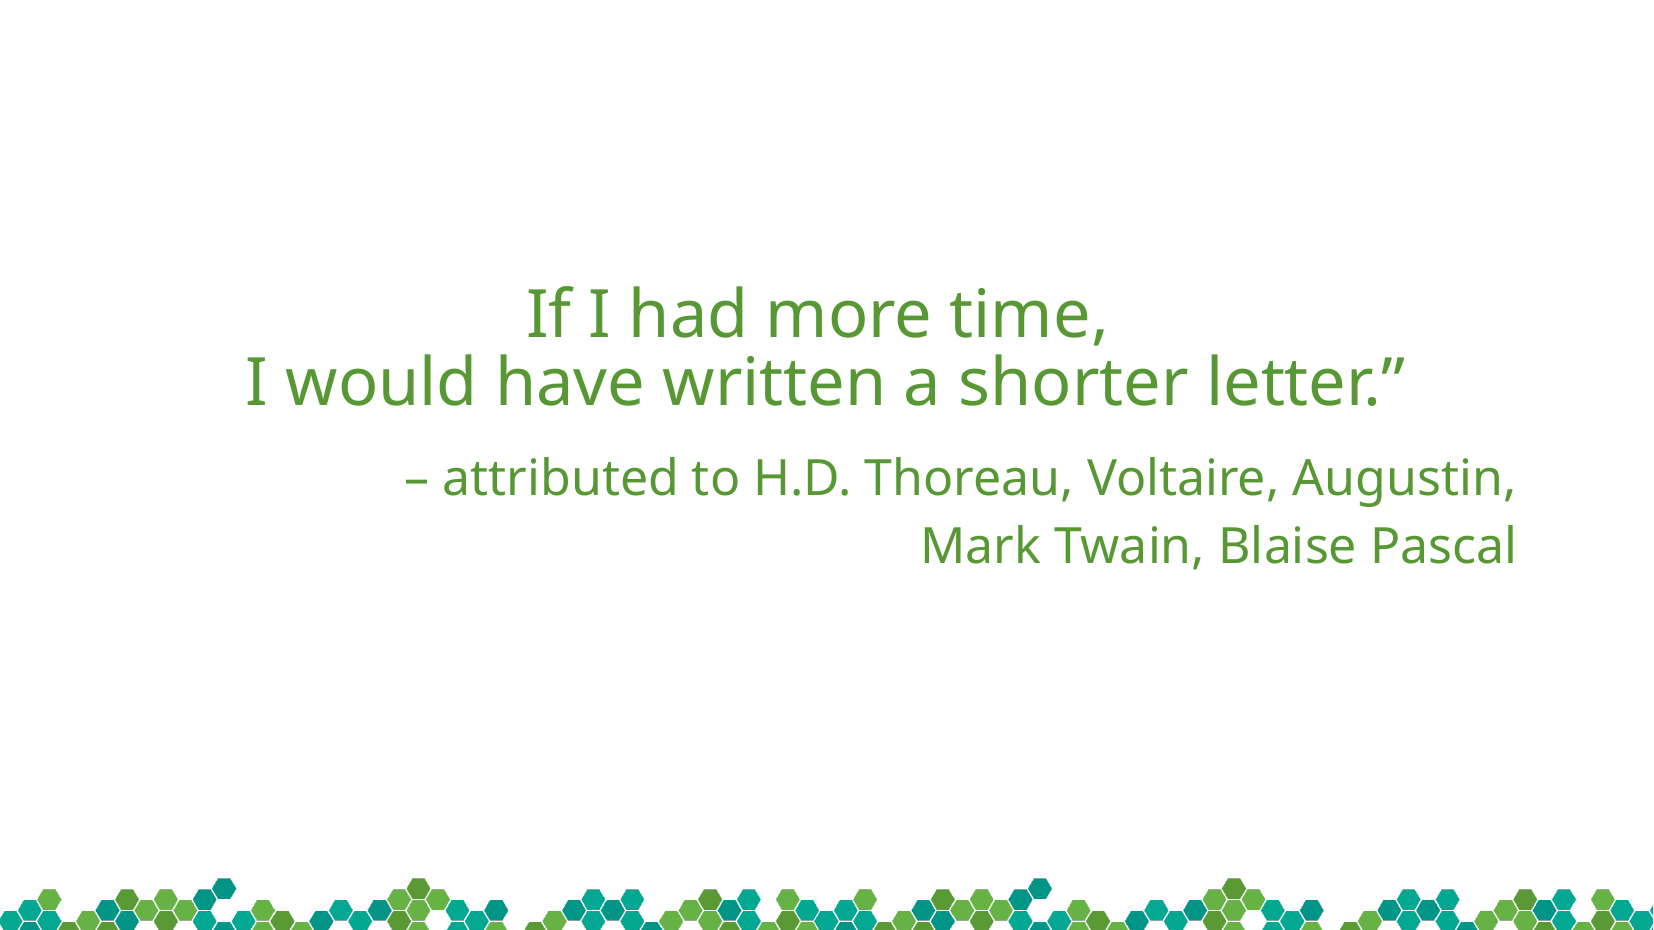

# If I had more time,
I would have written a shorter letter.”
– attributed to H.D. Thoreau, Voltaire, Augustin,
Mark Twain, Blaise Pascal